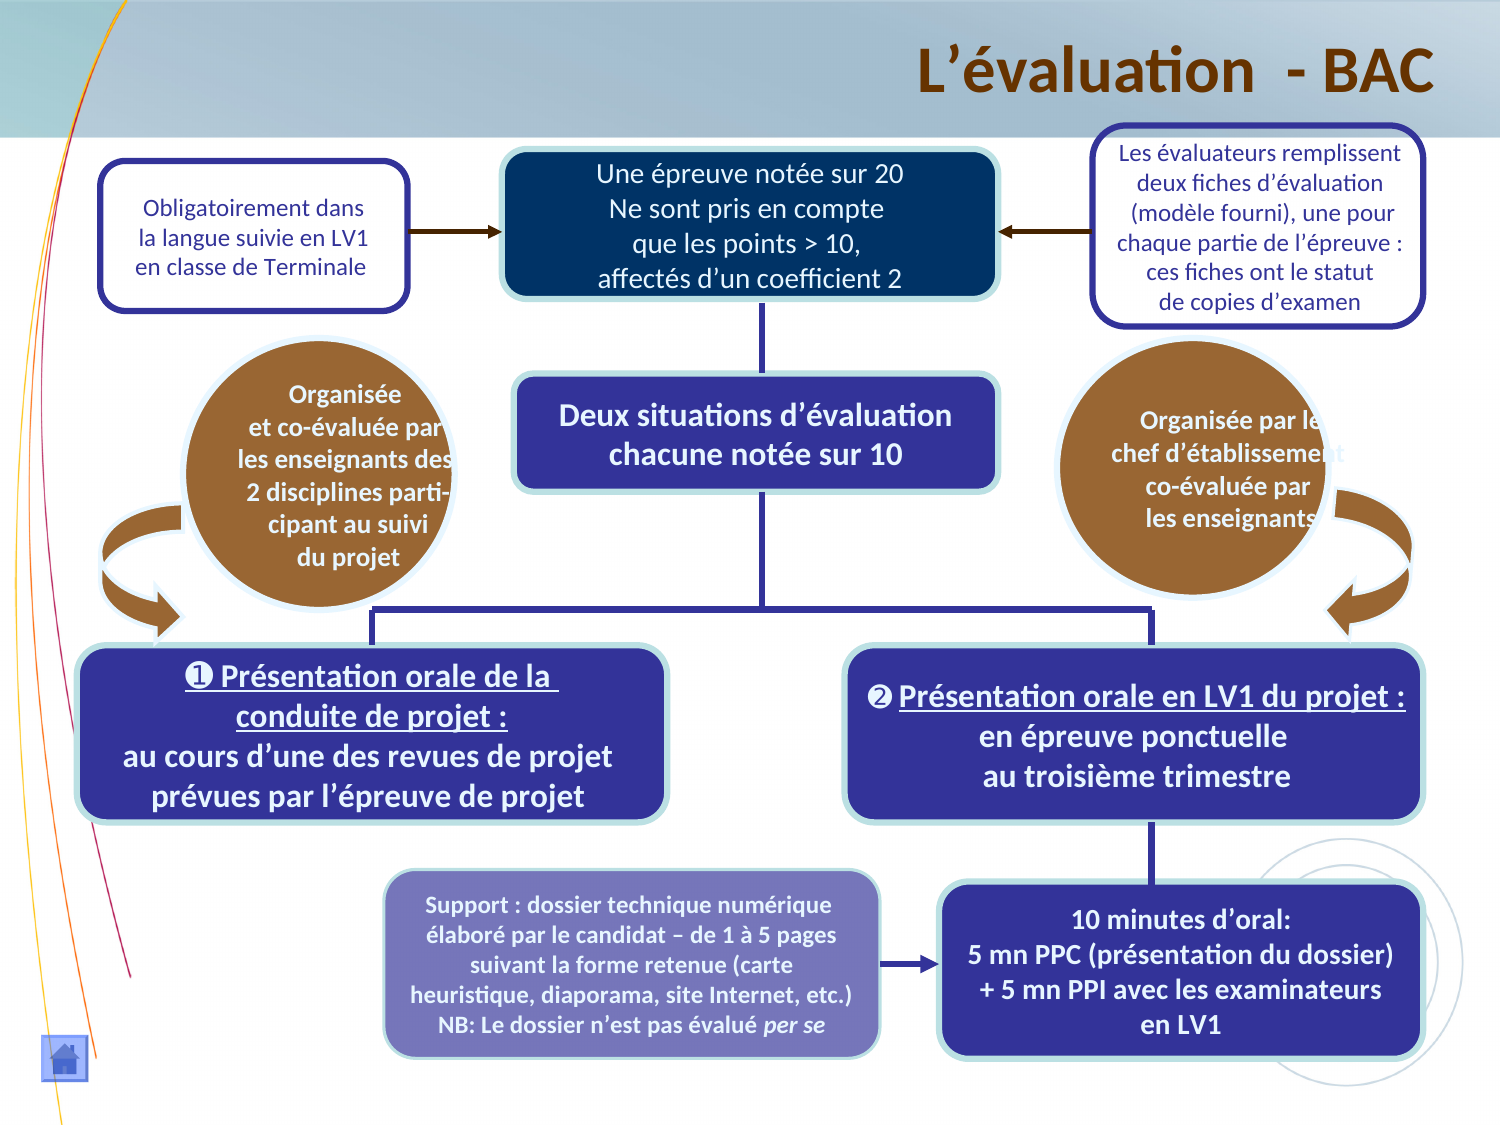

# L’évaluation - BAC
Les évaluateurs remplissent
deux fiches d’évaluation
(modèle fourni), une pour
chaque partie de l’épreuve :
ces fiches ont le statut
de copies d’examen
Une épreuve notée sur 20
Ne sont pris en compte
que les points > 10,
affectés d’un coefficient 2
Obligatoirement dans
la langue suivie en LV1
en classe de Terminale
Organisée
et co-évaluée par
les enseignants des
2 disciplines parti-
cipant au suivi
du projet
Organisée par le
chef d’établissement
co-évaluée par
les enseignants
Deux situations d’évaluation
chacune notée sur 10
➊ Présentation orale de la
conduite de projet :
au cours d’une des revues de projet
prévues par l’épreuve de projet
➋ Présentation orale en LV1 du projet :
en épreuve ponctuelle
au troisième trimestre
Support : dossier technique numérique
élaboré par le candidat – de 1 à 5 pages
suivant la forme retenue (carte
heuristique, diaporama, site Internet, etc.)
NB: Le dossier n’est pas évalué per se
10 minutes d’oral:
5 mn PPC (présentation du dossier)
+ 5 mn PPI avec les examinateurs
en LV1